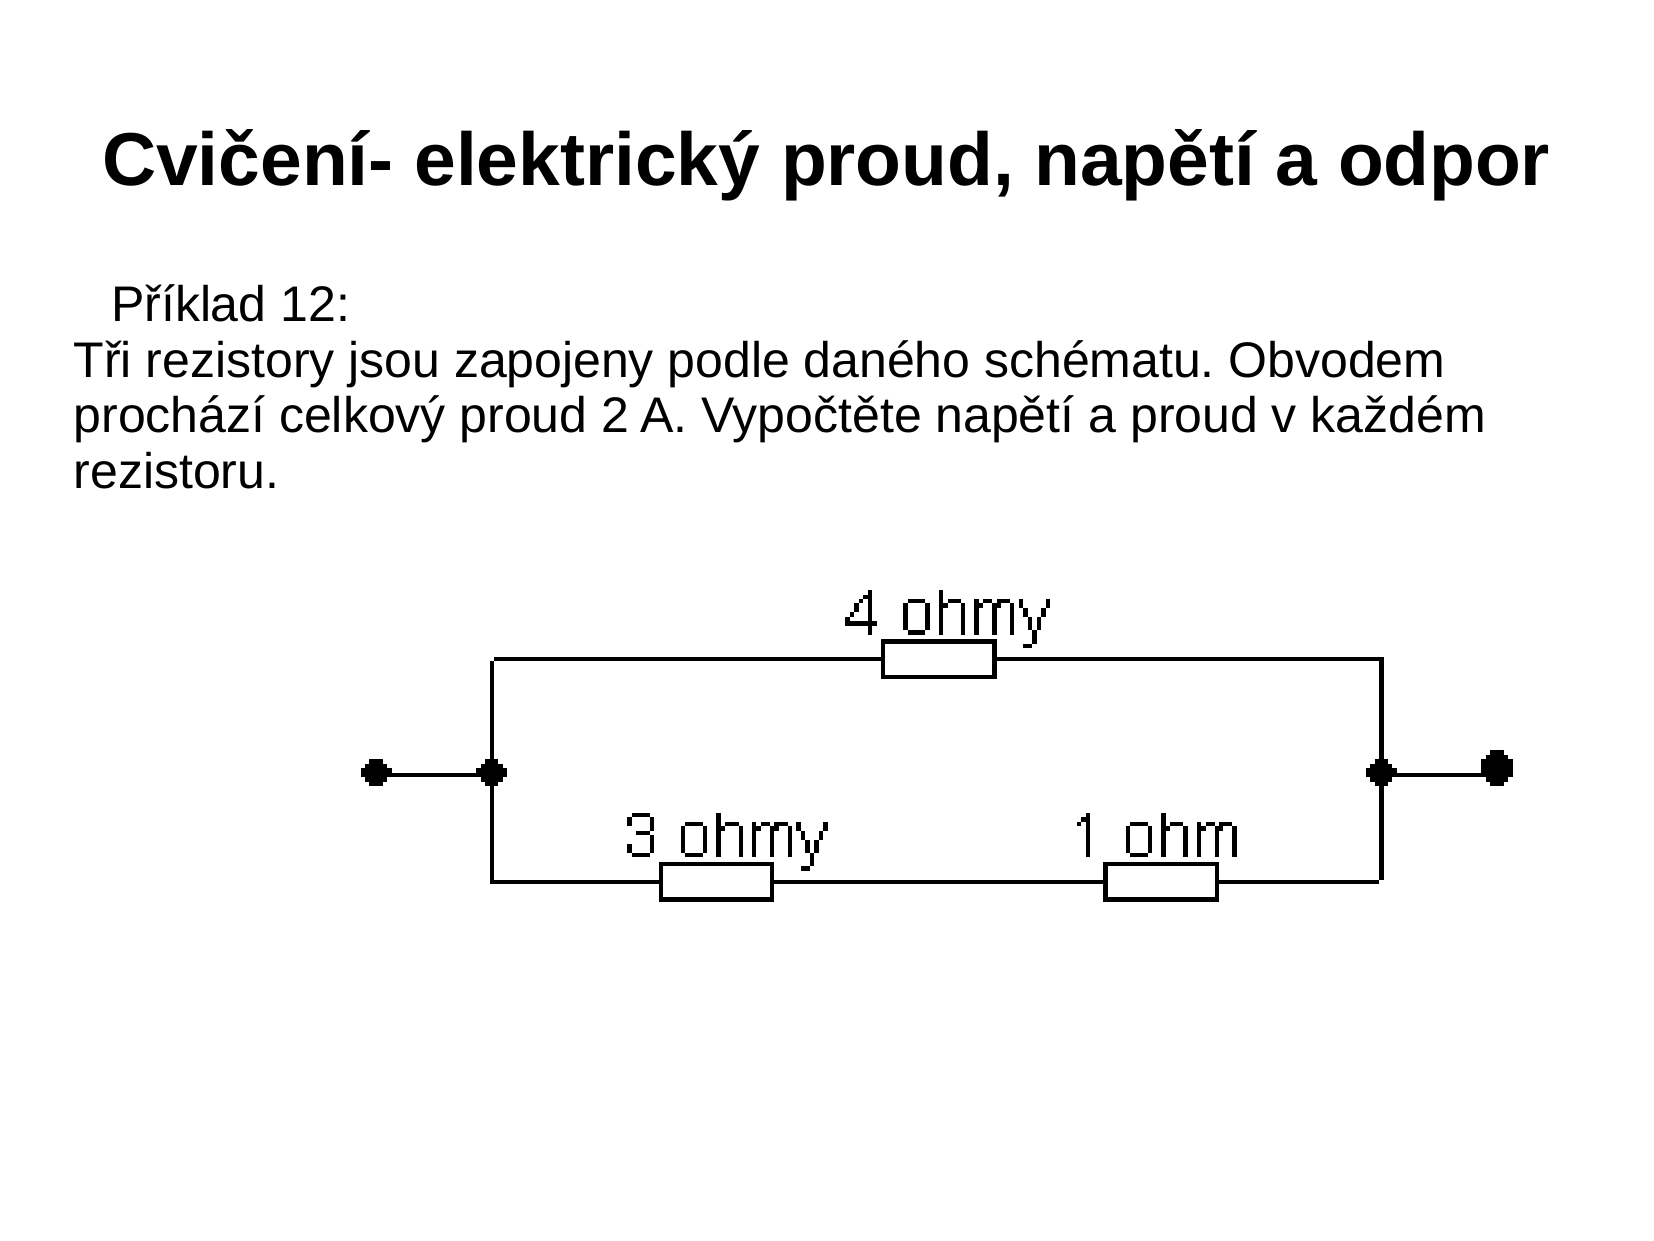

# Cvičení- elektrický proud, napětí a odpor
Příklad 12:
Tři rezistory jsou zapojeny podle daného schématu. Obvodem prochází celkový proud 2 A. Vypočtěte napětí a proud v každém rezistoru.